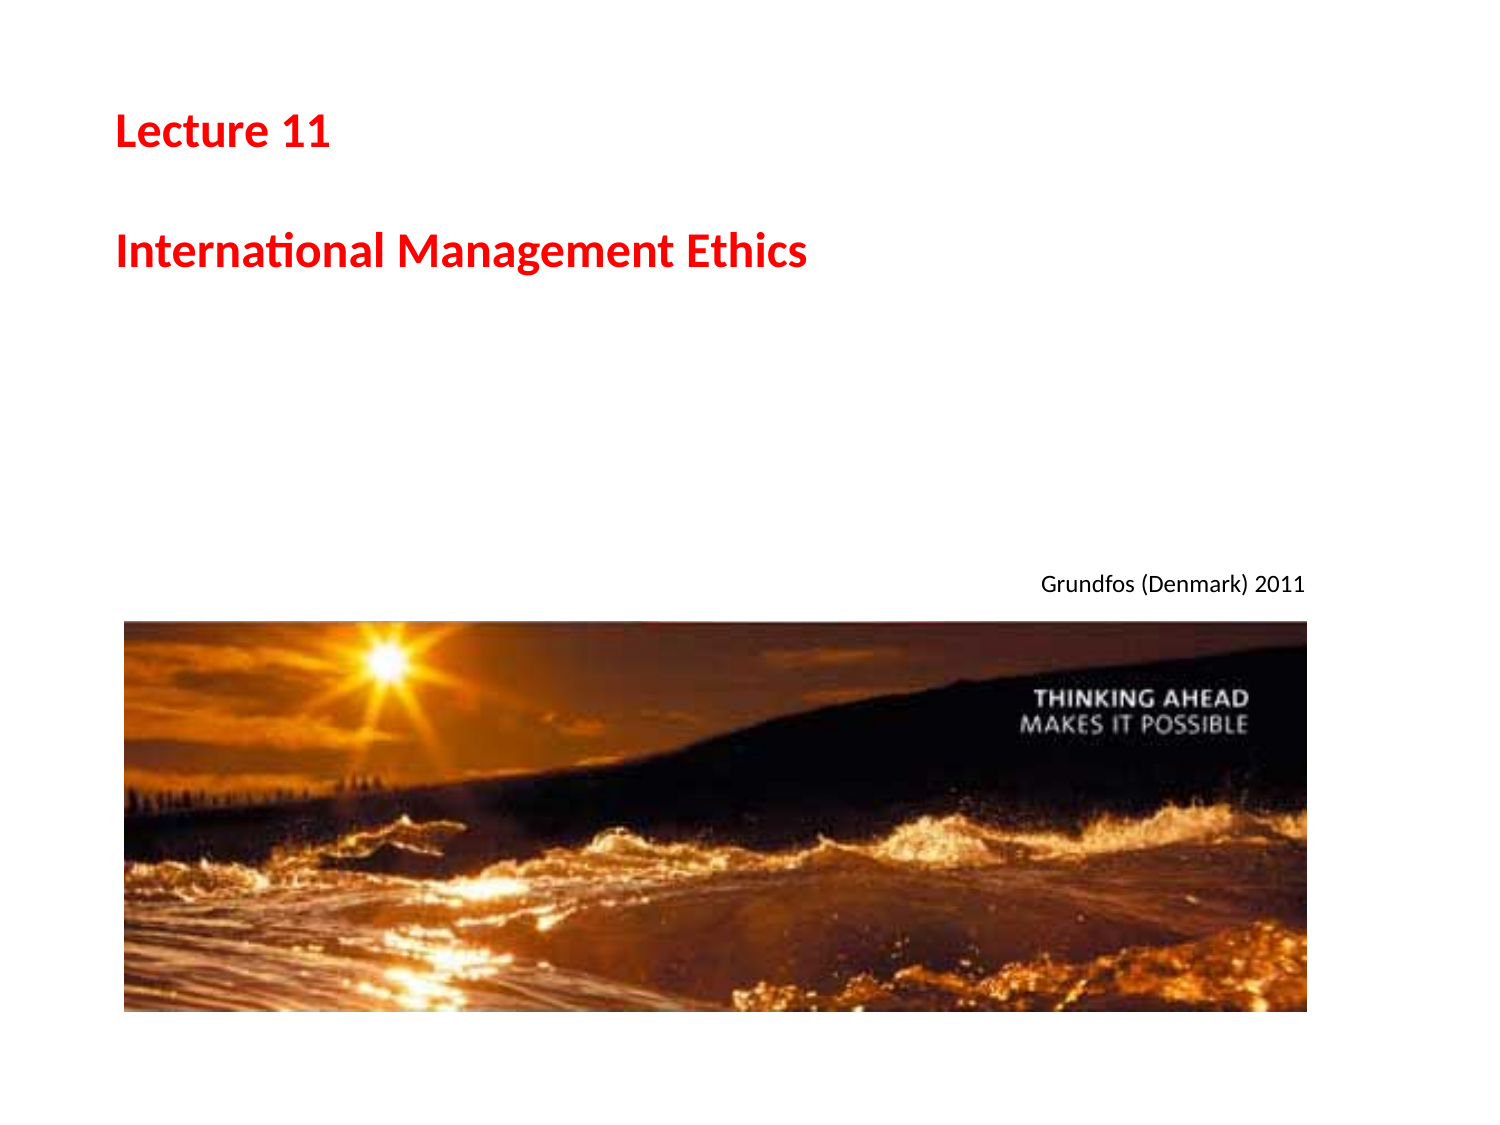

Lecture 11
International Management Ethics
Grundfos (Denmark) 2011